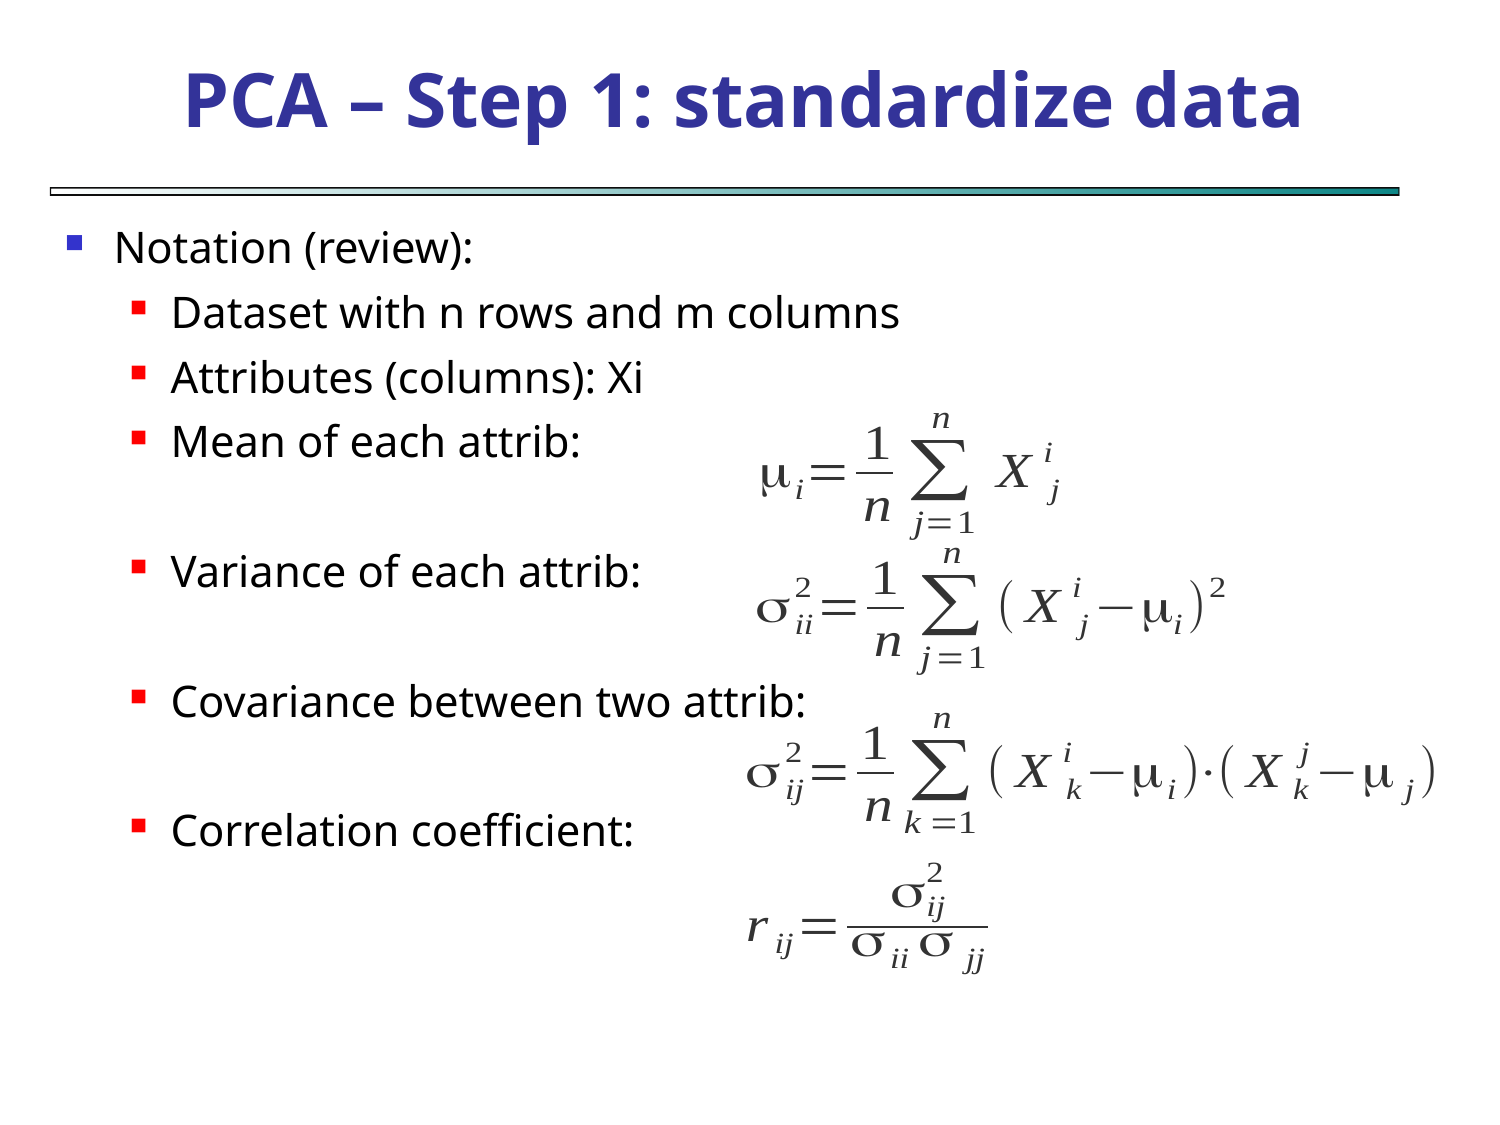

# PCA – Step 1: standardize data
Notation (review):
Dataset with n rows and m columns
Attributes (columns): Xi
Mean of each attrib:
Variance of each attrib:
Covariance between two attrib:
Correlation coefficient: